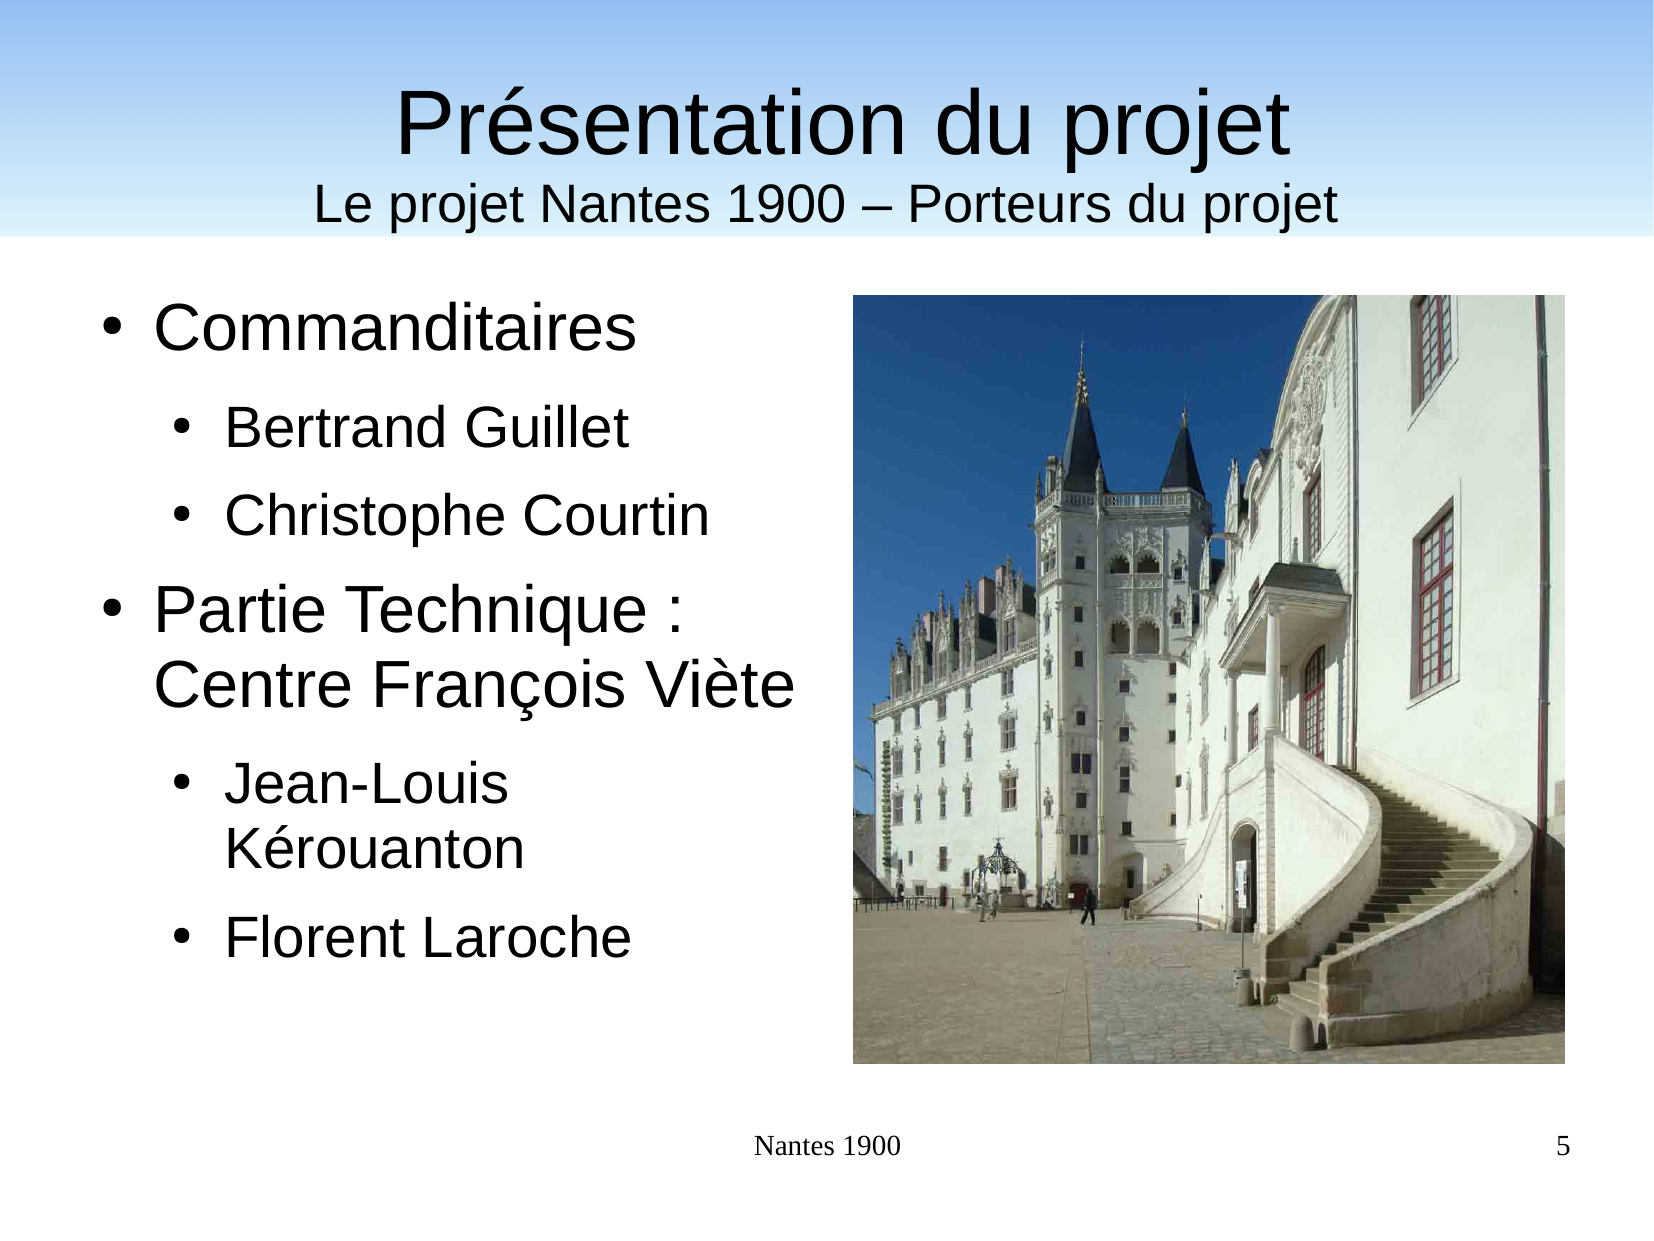

# Présentation du projet Le projet Nantes 1900 – Porteurs du projet
Commanditaires
Bertrand Guillet
Christophe Courtin
Partie Technique : Centre François Viète
Jean-Louis Kérouanton
Florent Laroche
Nantes 1900
5